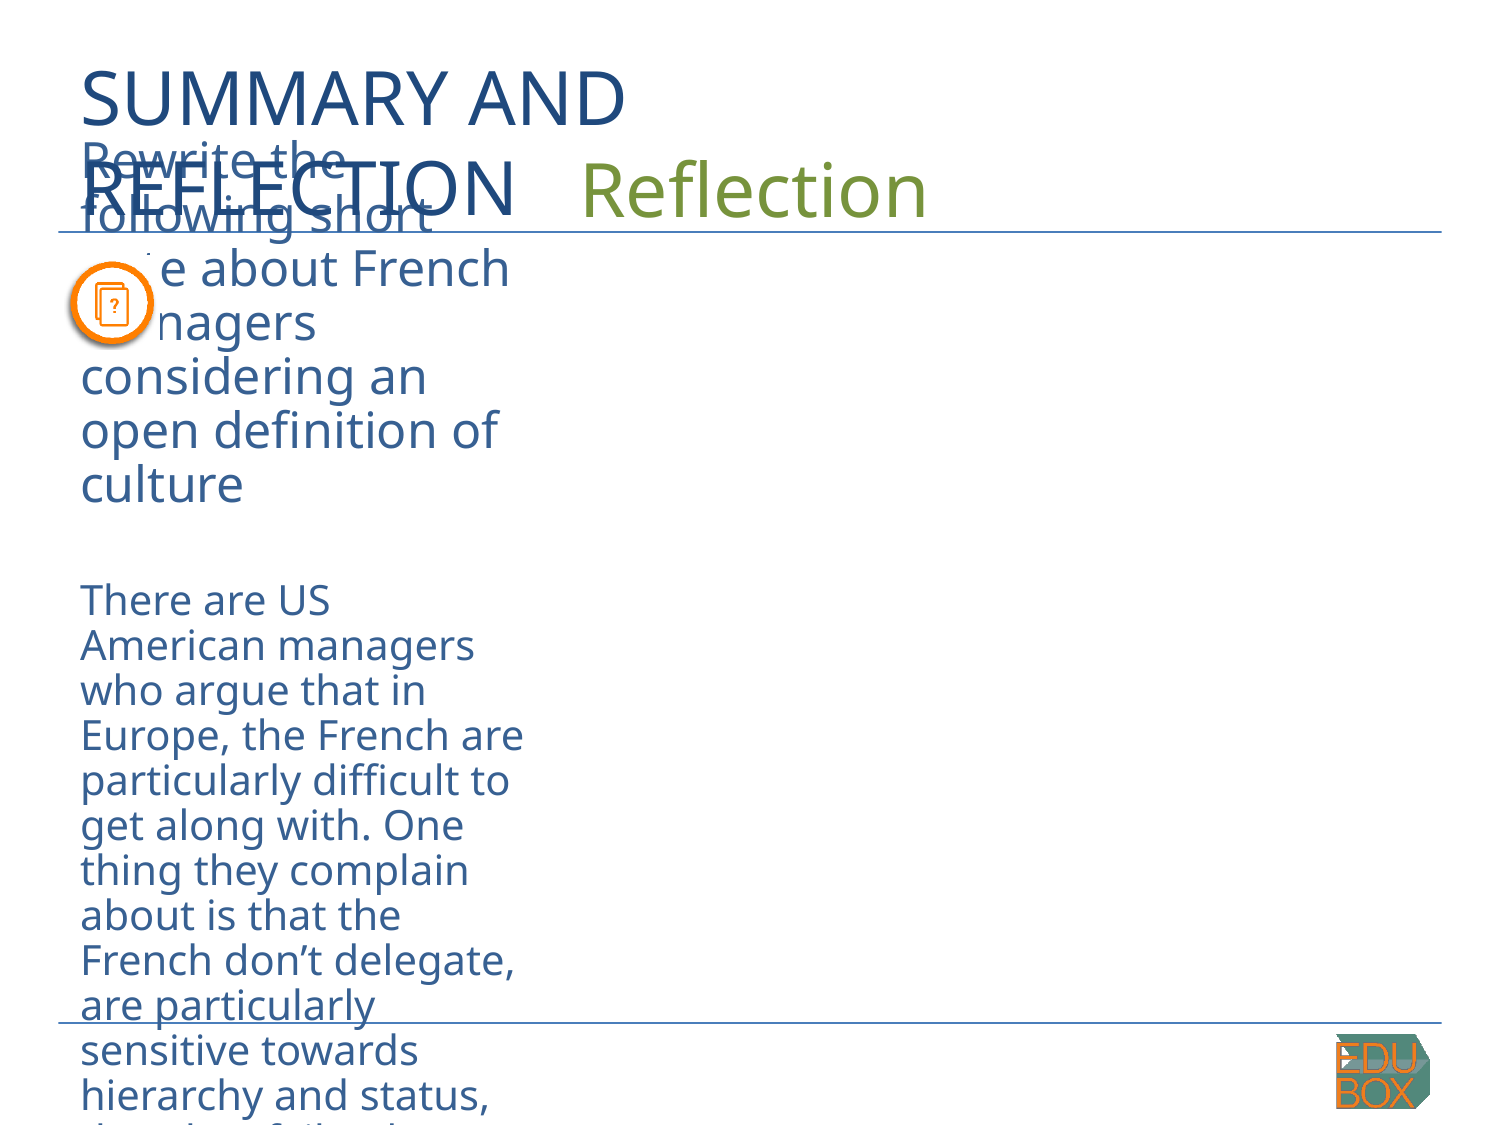

SUMMARY AND REFLECTION
# Rewrite the following short note about French managers considering an open definition of culture
There are US American managers who argue that in Europe, the French are particularly difficult to get along with. One thing they complain about is that the French don’t delegate, are particularly sensitive towards hierarchy and status, that they fail to keep their subordinates informed and in fact are highly authoritarian. Another complaint is that French managers don’t show responsibility towards their subordinates and generally speaking are not good team players. (cf. Steers, R. 2013:41)
Reflection